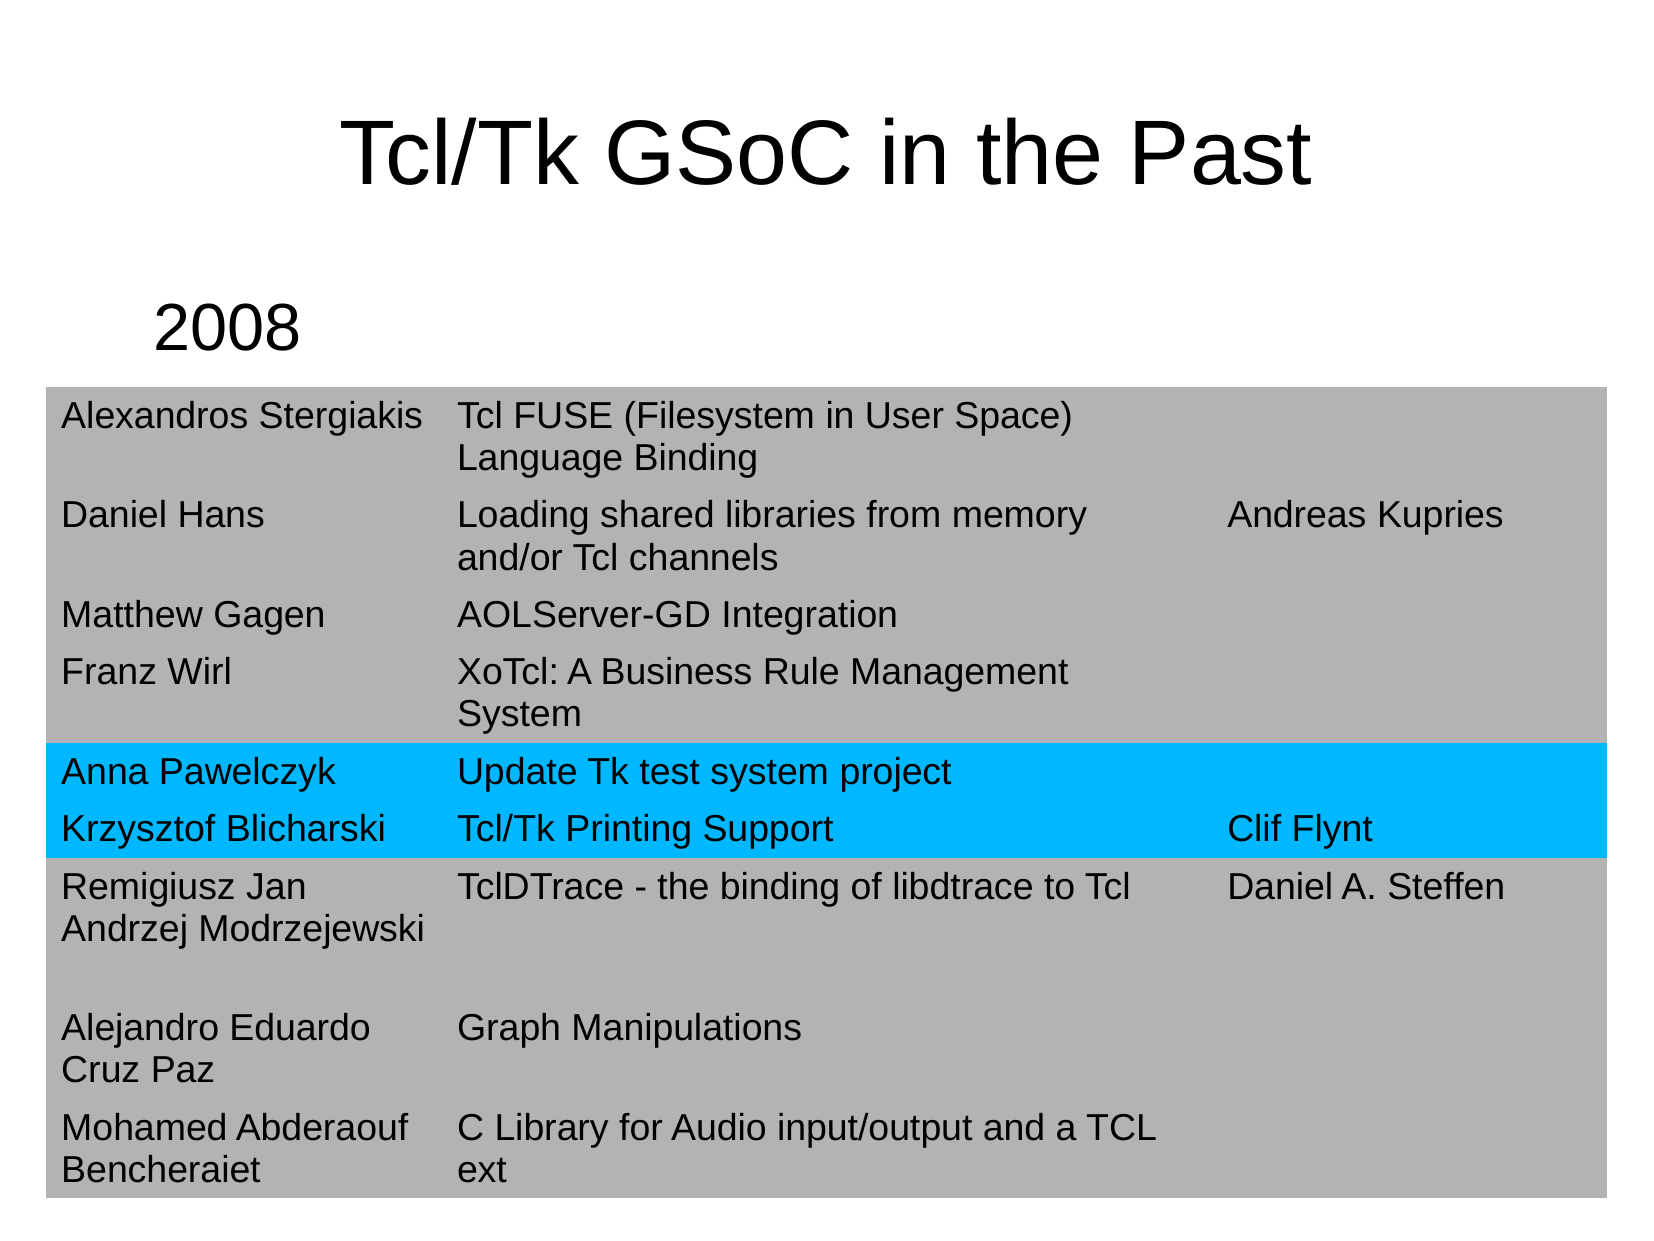

# Tcl/Tk GSoC in the Past
2008
| Alexandros Stergiakis | Tcl FUSE (Filesystem in User Space) Language Binding | |
| --- | --- | --- |
| Daniel Hans | Loading shared libraries from memory and/or Tcl channels | Andreas Kupries |
| Matthew Gagen | AOLServer-GD Integration | |
| Franz Wirl | XoTcl: A Business Rule Management System | |
| Anna Pawelczyk | Update Tk test system project | |
| Krzysztof Blicharski | Tcl/Tk Printing Support | Clif Flynt |
| Remigiusz Jan Andrzej Modrzejewski | TclDTrace - the binding of libdtrace to Tcl | Daniel A. Steffen |
| Alejandro Eduardo Cruz Paz | Graph Manipulations | |
| Mohamed Abderaouf Bencheraiet | C Library for Audio input/output and a TCL ext | |